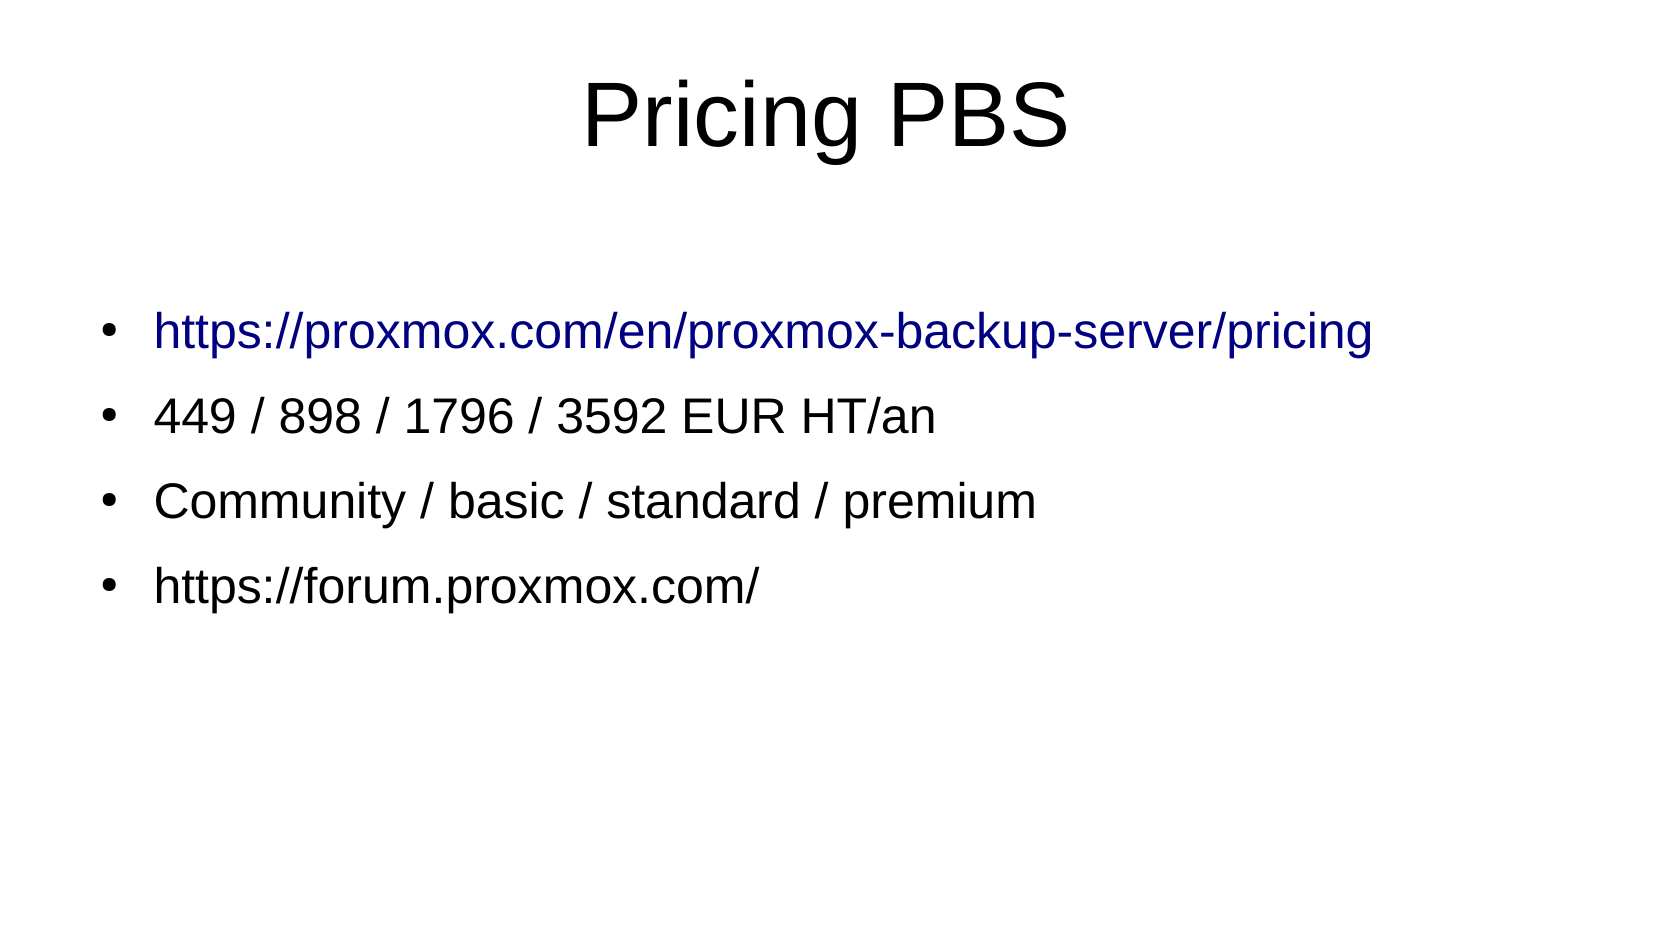

# Pricing PBS
https://proxmox.com/en/proxmox-backup-server/pricing
449 / 898 / 1796 / 3592 EUR HT/an
Community / basic / standard / premium
https://forum.proxmox.com/